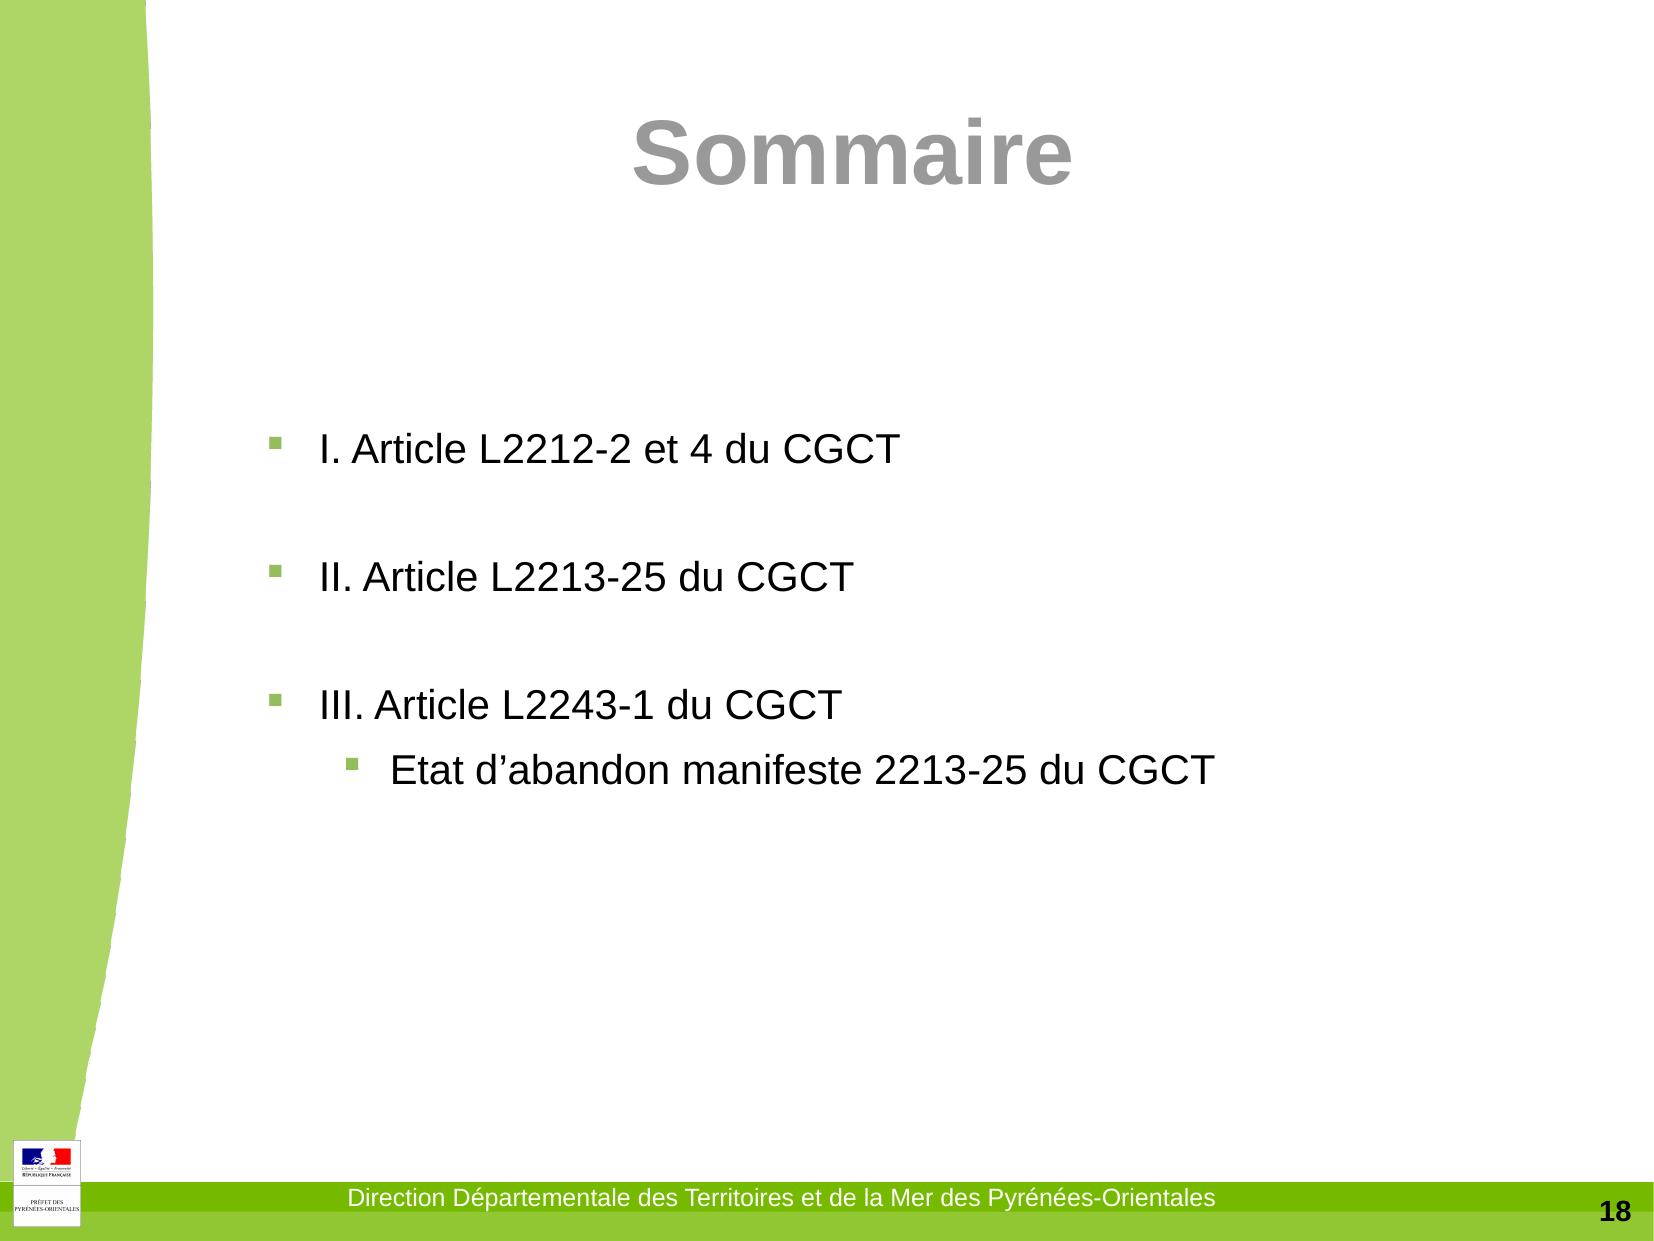

# Sommaire
I. Article L2212-2 et 4 du CGCT
II. Article L2213-25 du CGCT
III. Article L2243-1 du CGCT
Etat d’abandon manifeste 2213-25 du CGCT
Direction Départementale des Territoires et de la Mer des Pyrénées-Orientales
18